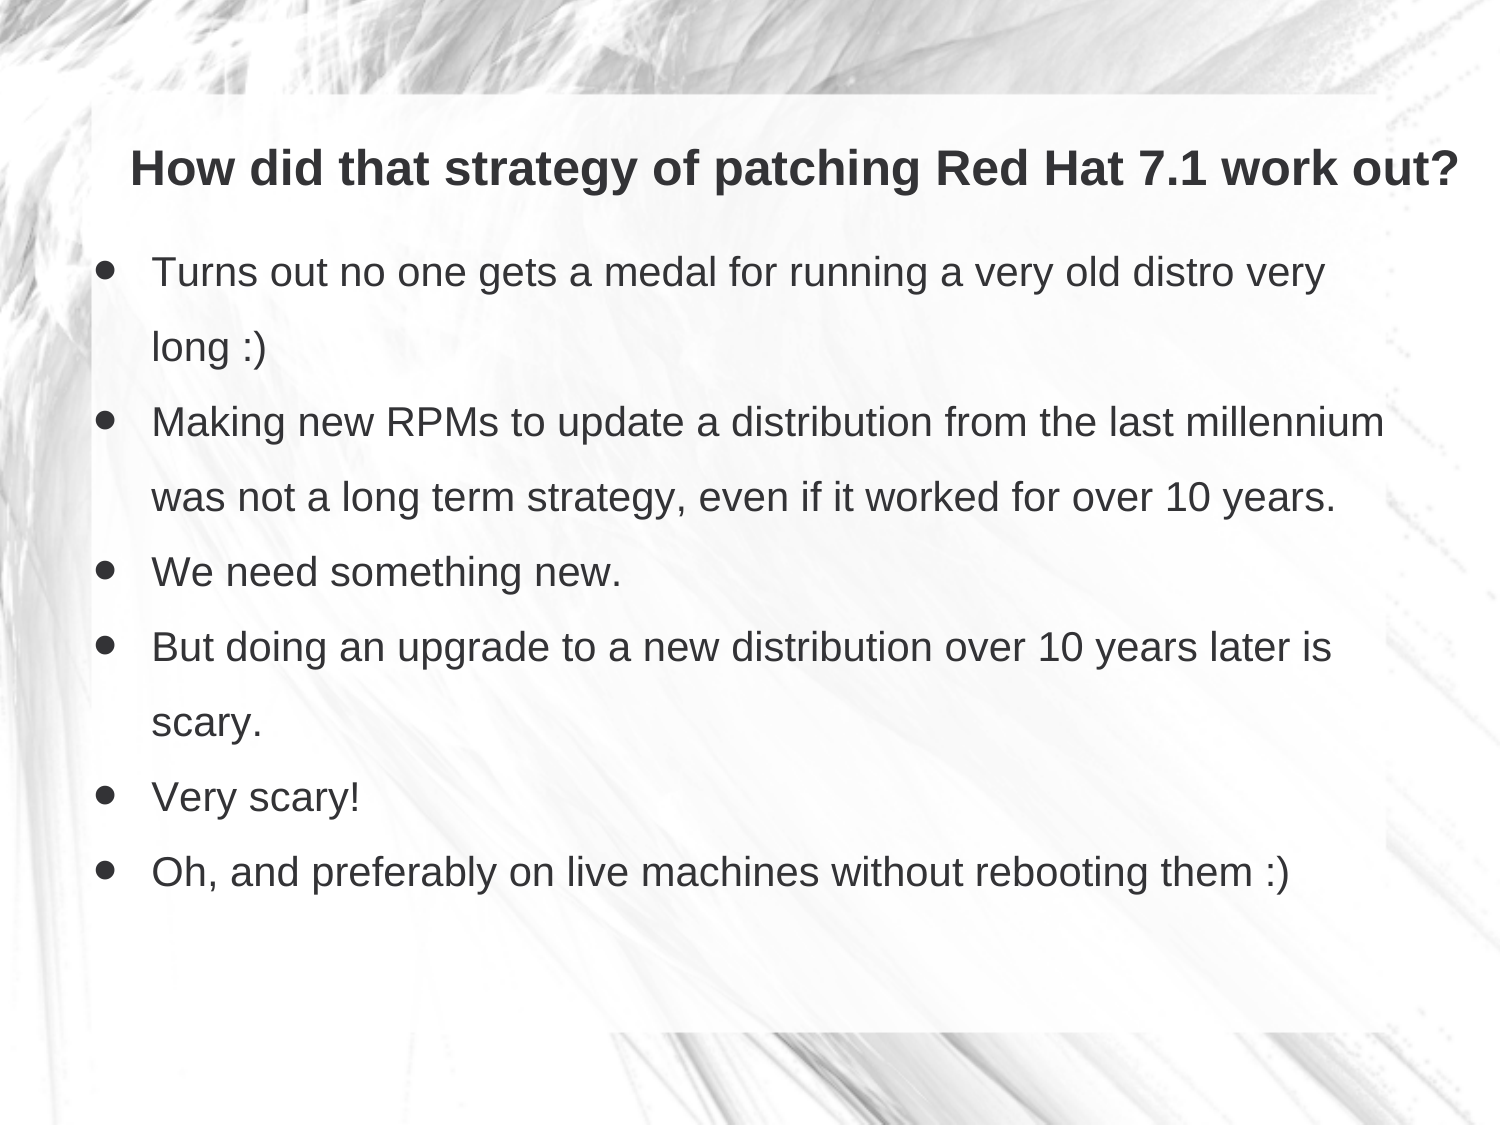

# How did that strategy of patching Red Hat 7.1 work out?
Turns out no one gets a medal for running a very old distro very long :)
Making new RPMs to update a distribution from the last millennium was not a long term strategy, even if it worked for over 10 years.
We need something new.
But doing an upgrade to a new distribution over 10 years later is scary.
Very scary!
Oh, and preferably on live machines without rebooting them :)